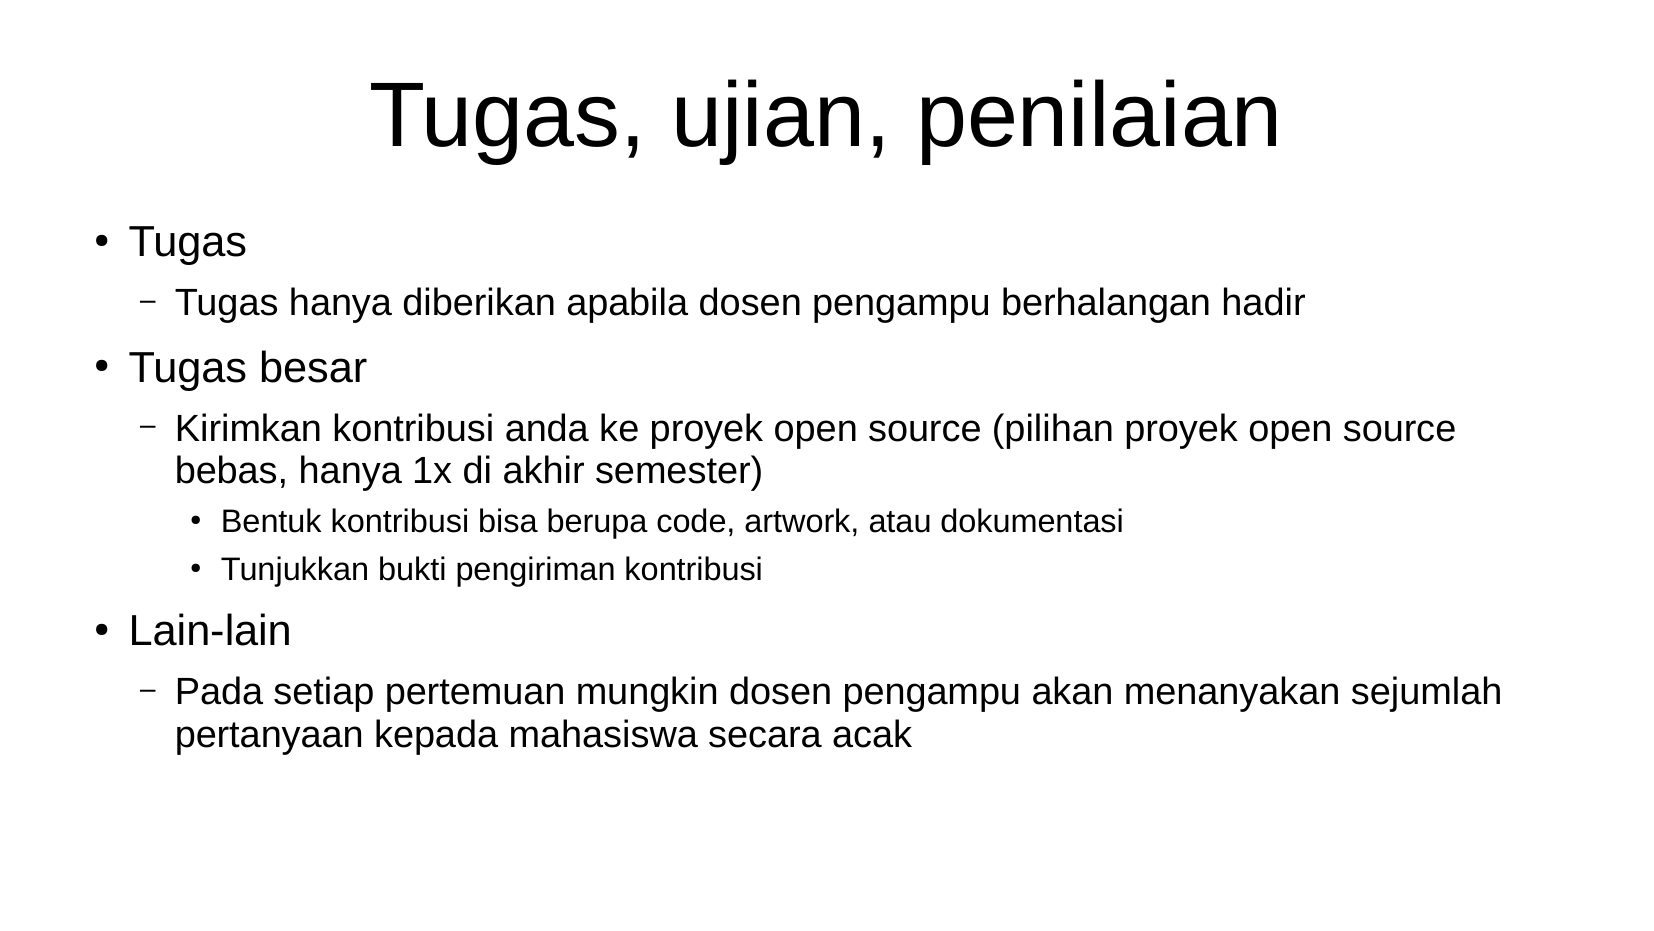

# Tugas, ujian, penilaian
Tugas
Tugas hanya diberikan apabila dosen pengampu berhalangan hadir
Tugas besar
Kirimkan kontribusi anda ke proyek open source (pilihan proyek open source bebas, hanya 1x di akhir semester)
Bentuk kontribusi bisa berupa code, artwork, atau dokumentasi
Tunjukkan bukti pengiriman kontribusi
Lain-lain
Pada setiap pertemuan mungkin dosen pengampu akan menanyakan sejumlah pertanyaan kepada mahasiswa secara acak